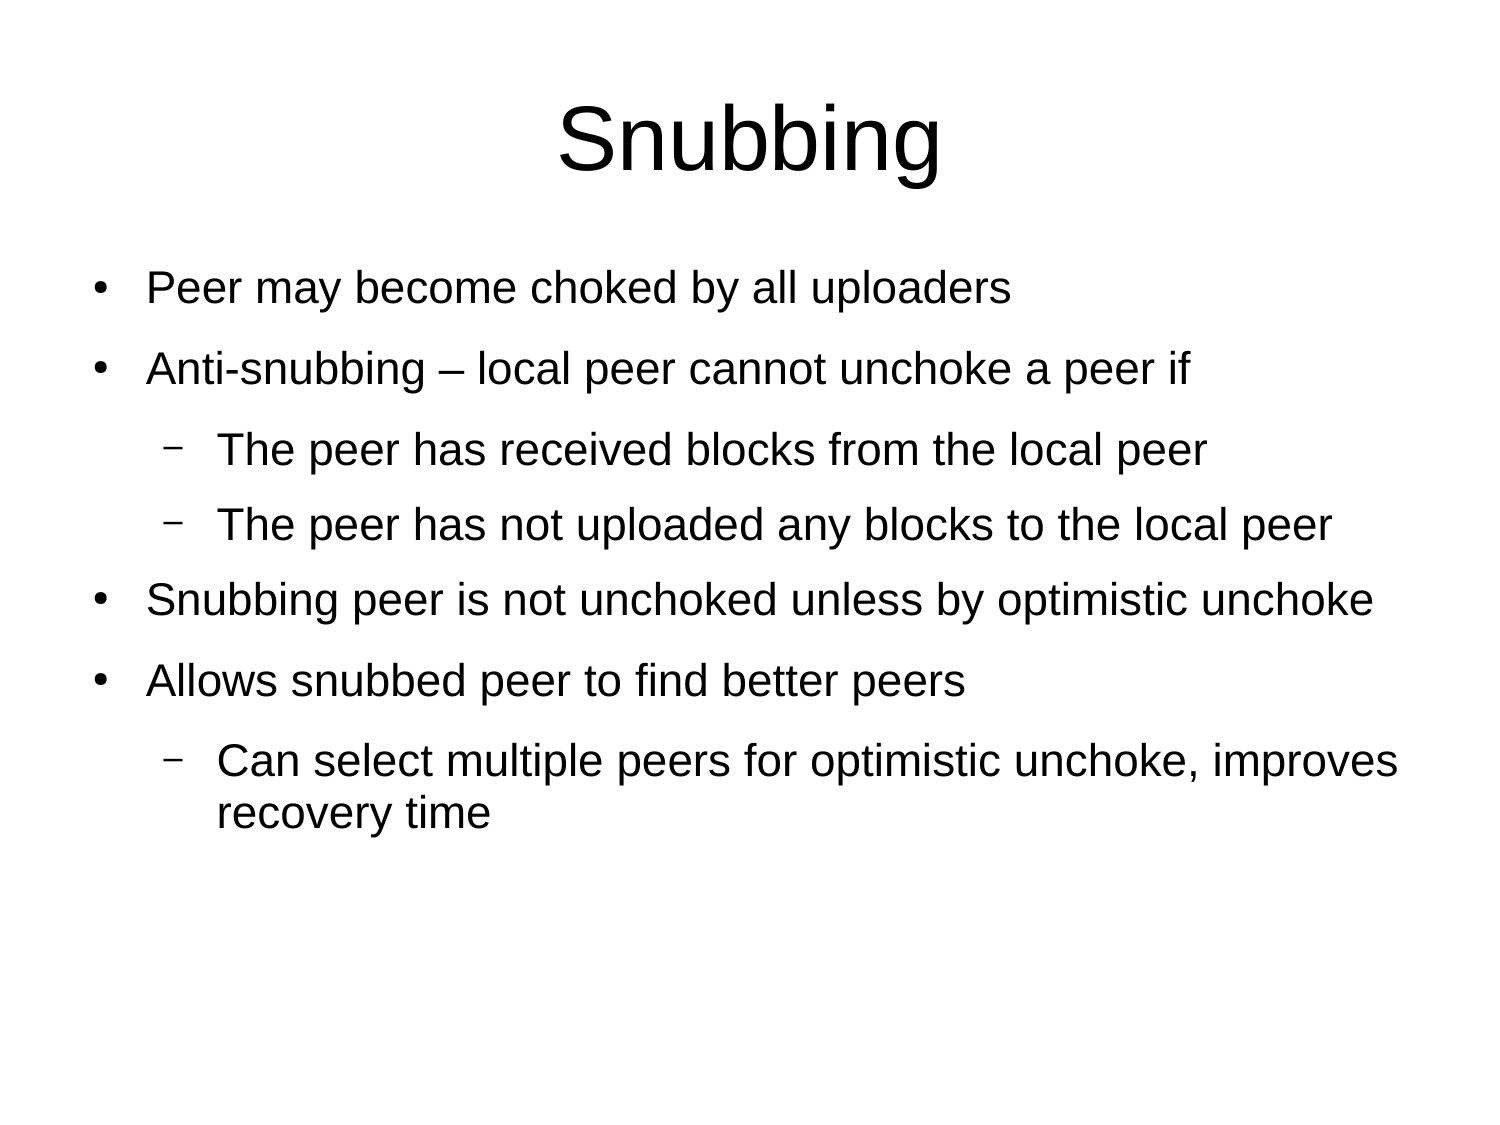

# Snubbing
Peer may become choked by all uploaders
Anti-snubbing – local peer cannot unchoke a peer if
The peer has received blocks from the local peer
The peer has not uploaded any blocks to the local peer
Snubbing peer is not unchoked unless by optimistic unchoke
Allows snubbed peer to find better peers
Can select multiple peers for optimistic unchoke, improves recovery time